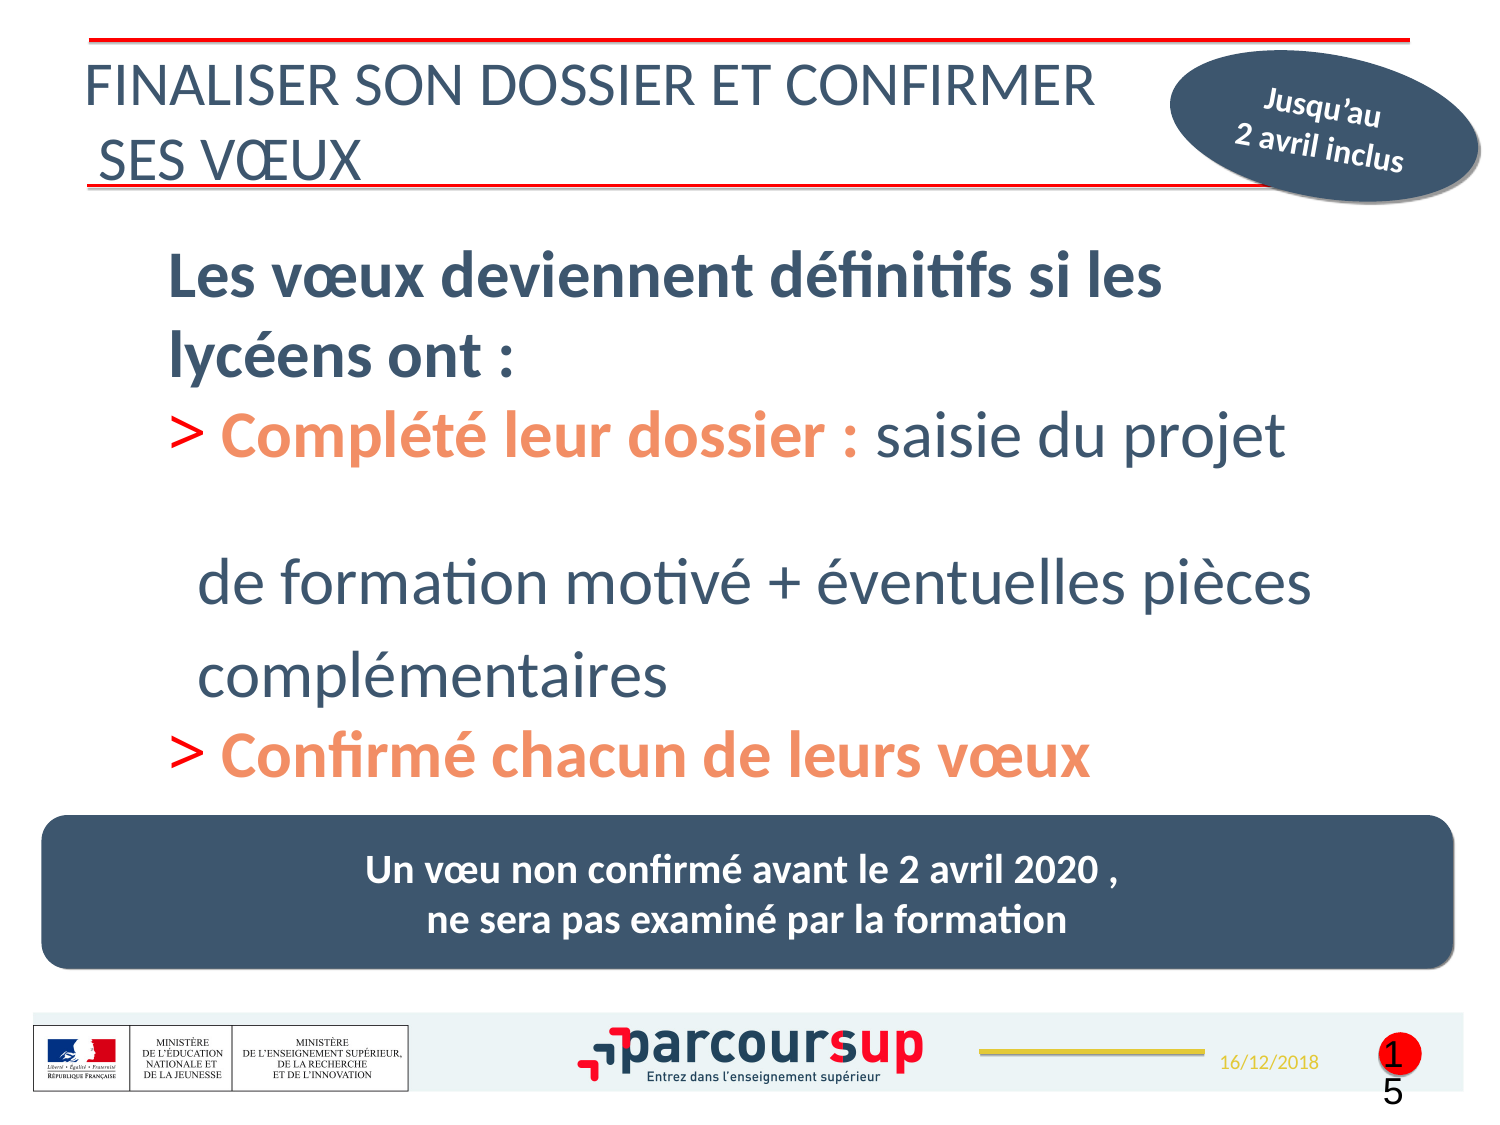

Finaliser son dossier et confirmer
 ses vœux
Jusqu’au
2 avril inclus
Les vœux deviennent définitifs si les lycéens ont :
 Complété leur dossier : saisie du projet de formation motivé + éventuelles pièces complémentaires
 Confirmé chacun de leurs vœux
Un vœu non confirmé avant le 2 avril 2020 ,
ne sera pas examiné par la formation